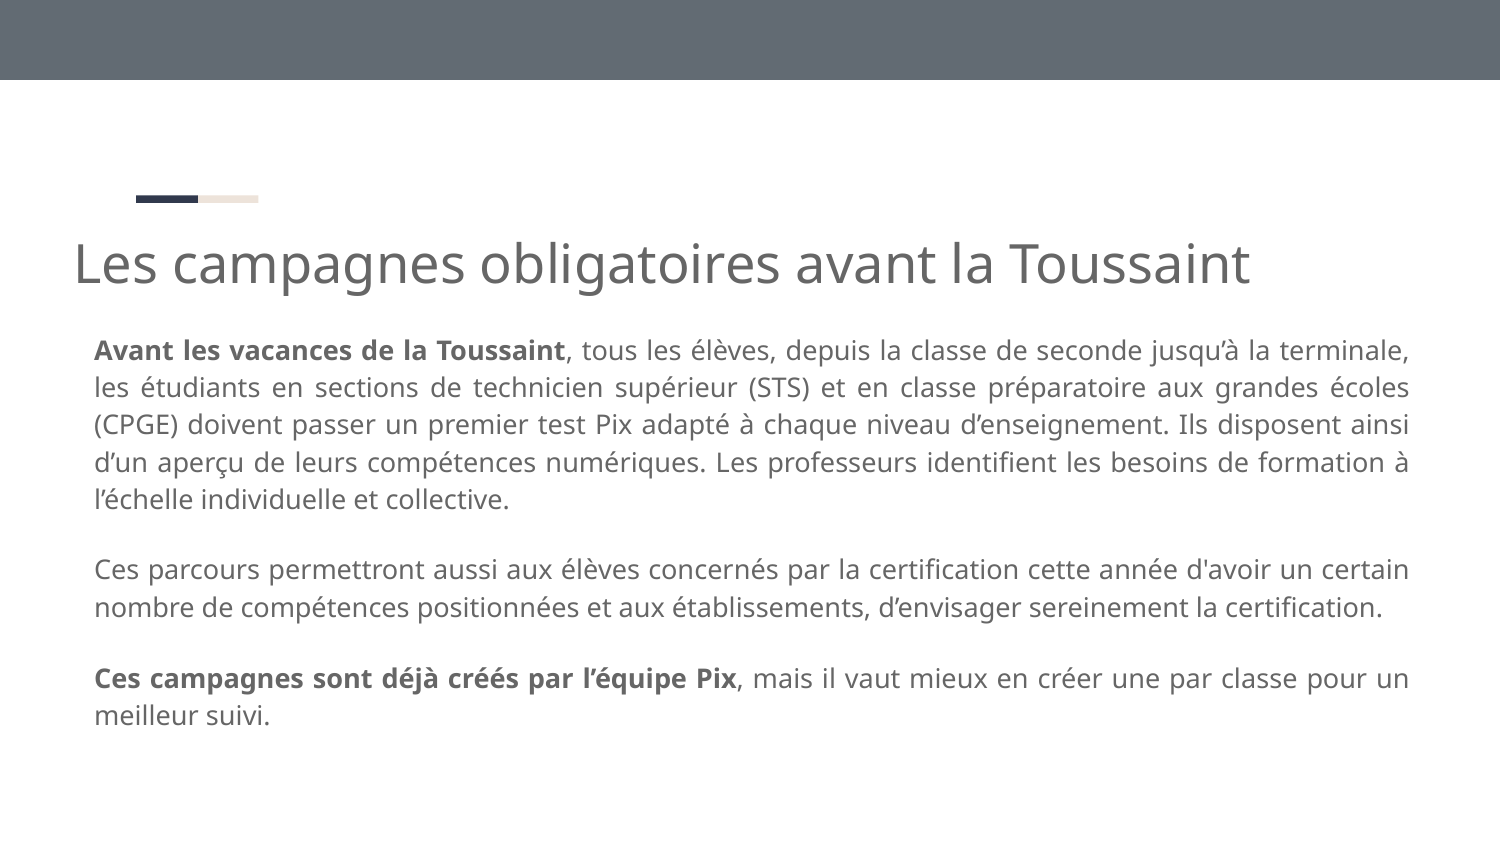

# Les campagnes obligatoires avant la Toussaint
Avant les vacances de la Toussaint, tous les élèves, depuis la classe de seconde jusqu’à la terminale, les étudiants en sections de technicien supérieur (STS) et en classe préparatoire aux grandes écoles (CPGE) doivent passer un premier test Pix adapté à chaque niveau d’enseignement. Ils disposent ainsi d’un aperçu de leurs compétences numériques. Les professeurs identifient les besoins de formation à l’échelle individuelle et collective.
Ces parcours permettront aussi aux élèves concernés par la certification cette année d'avoir un certain nombre de compétences positionnées et aux établissements, d’envisager sereinement la certification.
Ces campagnes sont déjà créés par l’équipe Pix, mais il vaut mieux en créer une par classe pour un meilleur suivi.